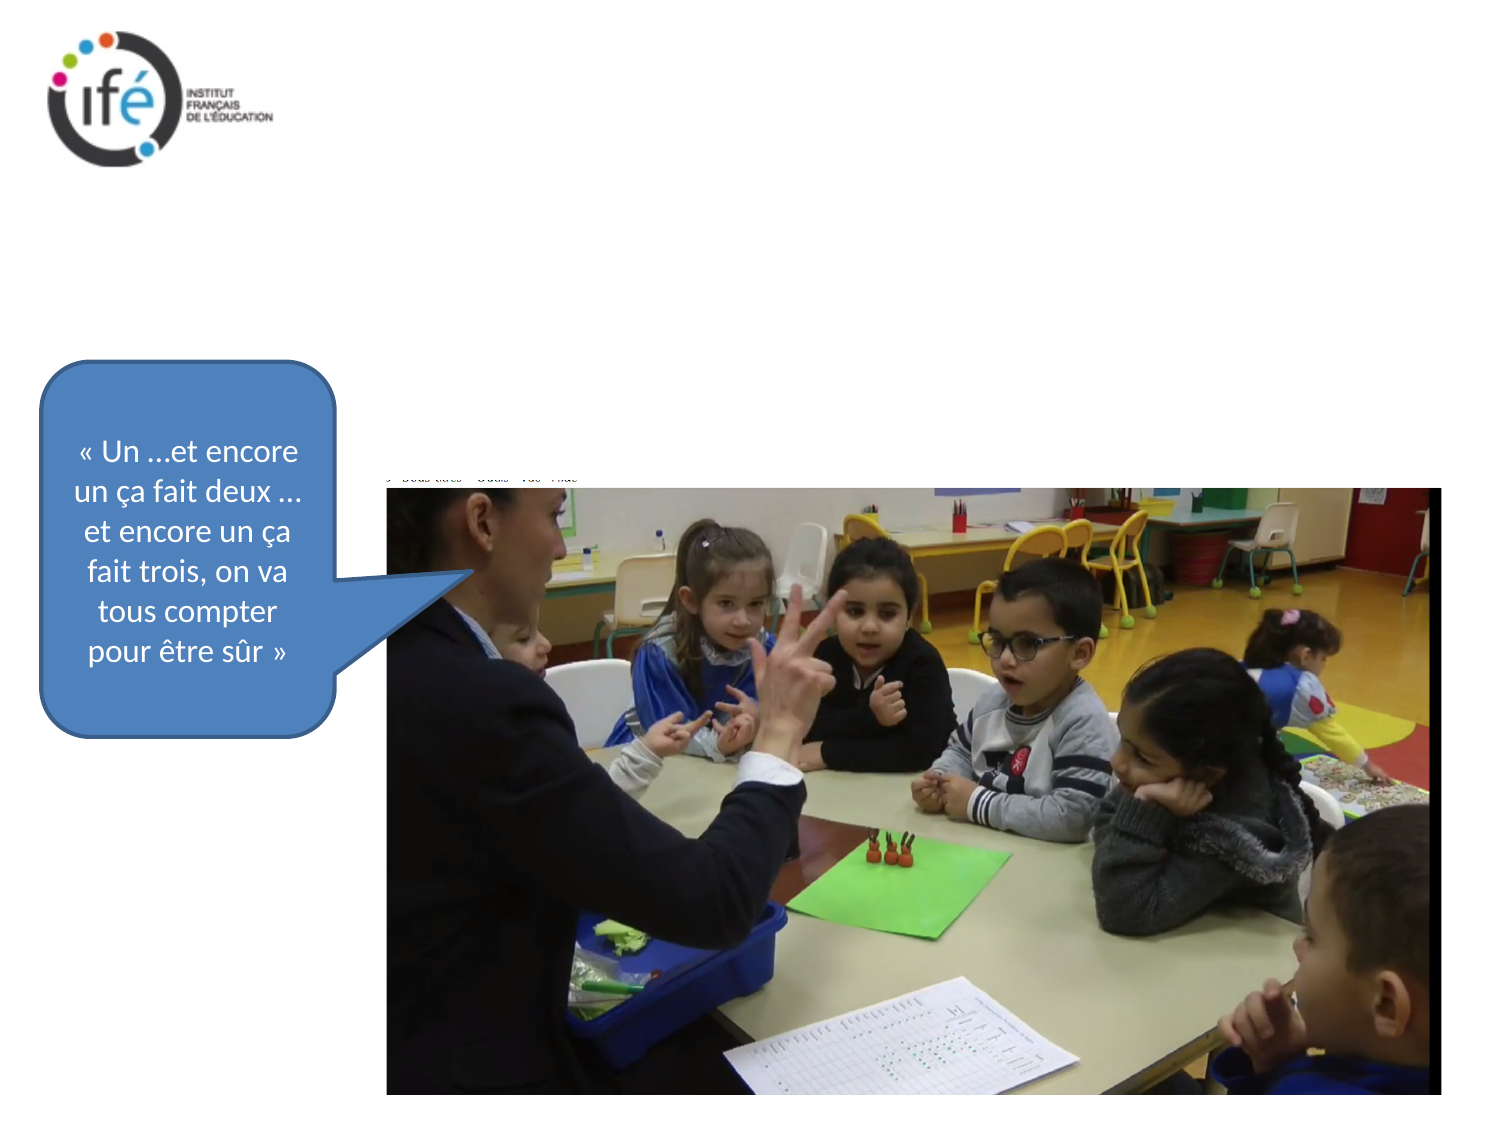

« Un …et encore un ça fait deux …et encore un ça fait trois, on va tous compter pour être sûr »